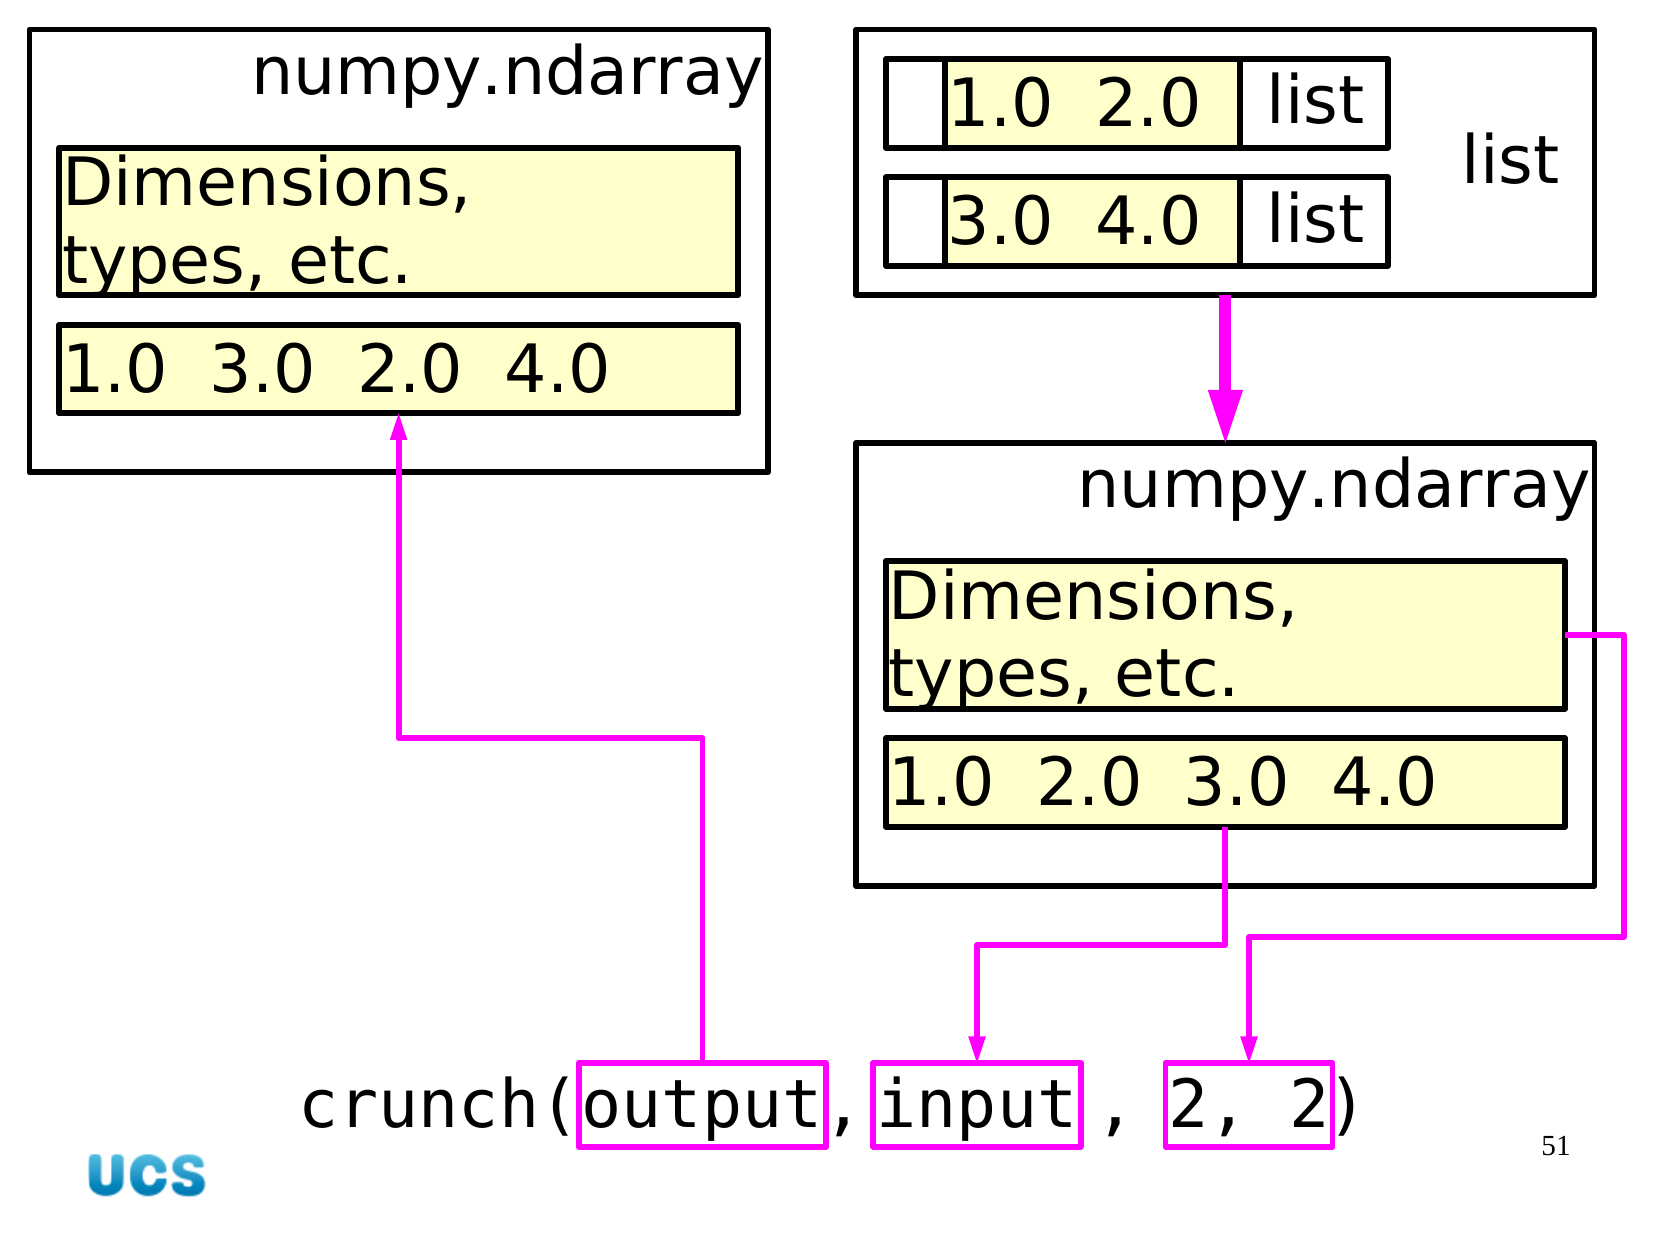

numpy.ndarray
1.0	2.0
list
list
3.0	4.0
list
Dimensions,
types, etc.
1.0	3.0	2.0	4.0
numpy.ndarray
Dimensions,
types, etc.
1.0	2.0	3.0	4.0
crunch(
output
,
input
,
2, 2
)
51